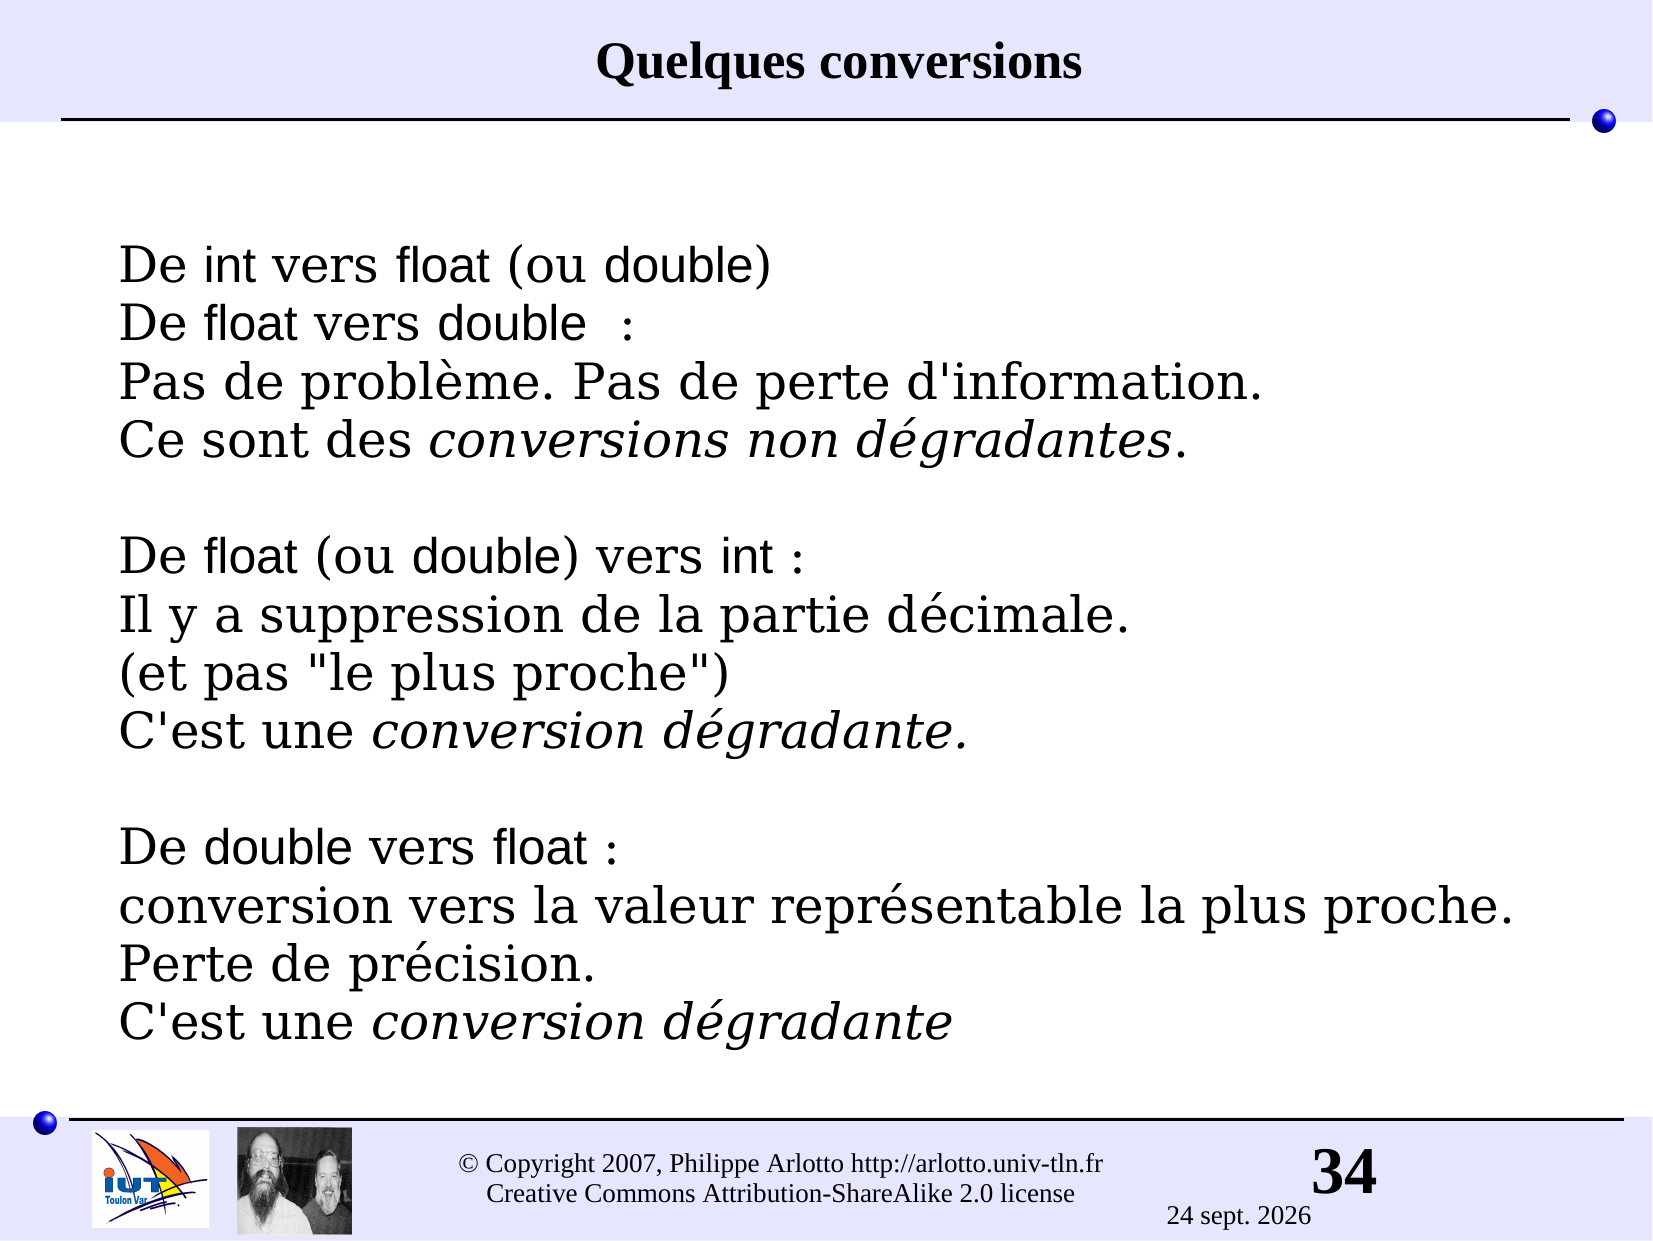

# Quelques conversions
De int vers float (ou double)
De float vers double :
Pas de problème. Pas de perte d'information.
Ce sont des conversions non dégradantes.
De float (ou double) vers int :
Il y a suppression de la partie décimale.
(et pas "le plus proche")
C'est une conversion dégradante.
De double vers float :
conversion vers la valeur représentable la plus proche.
Perte de précision.
C'est une conversion dégradante